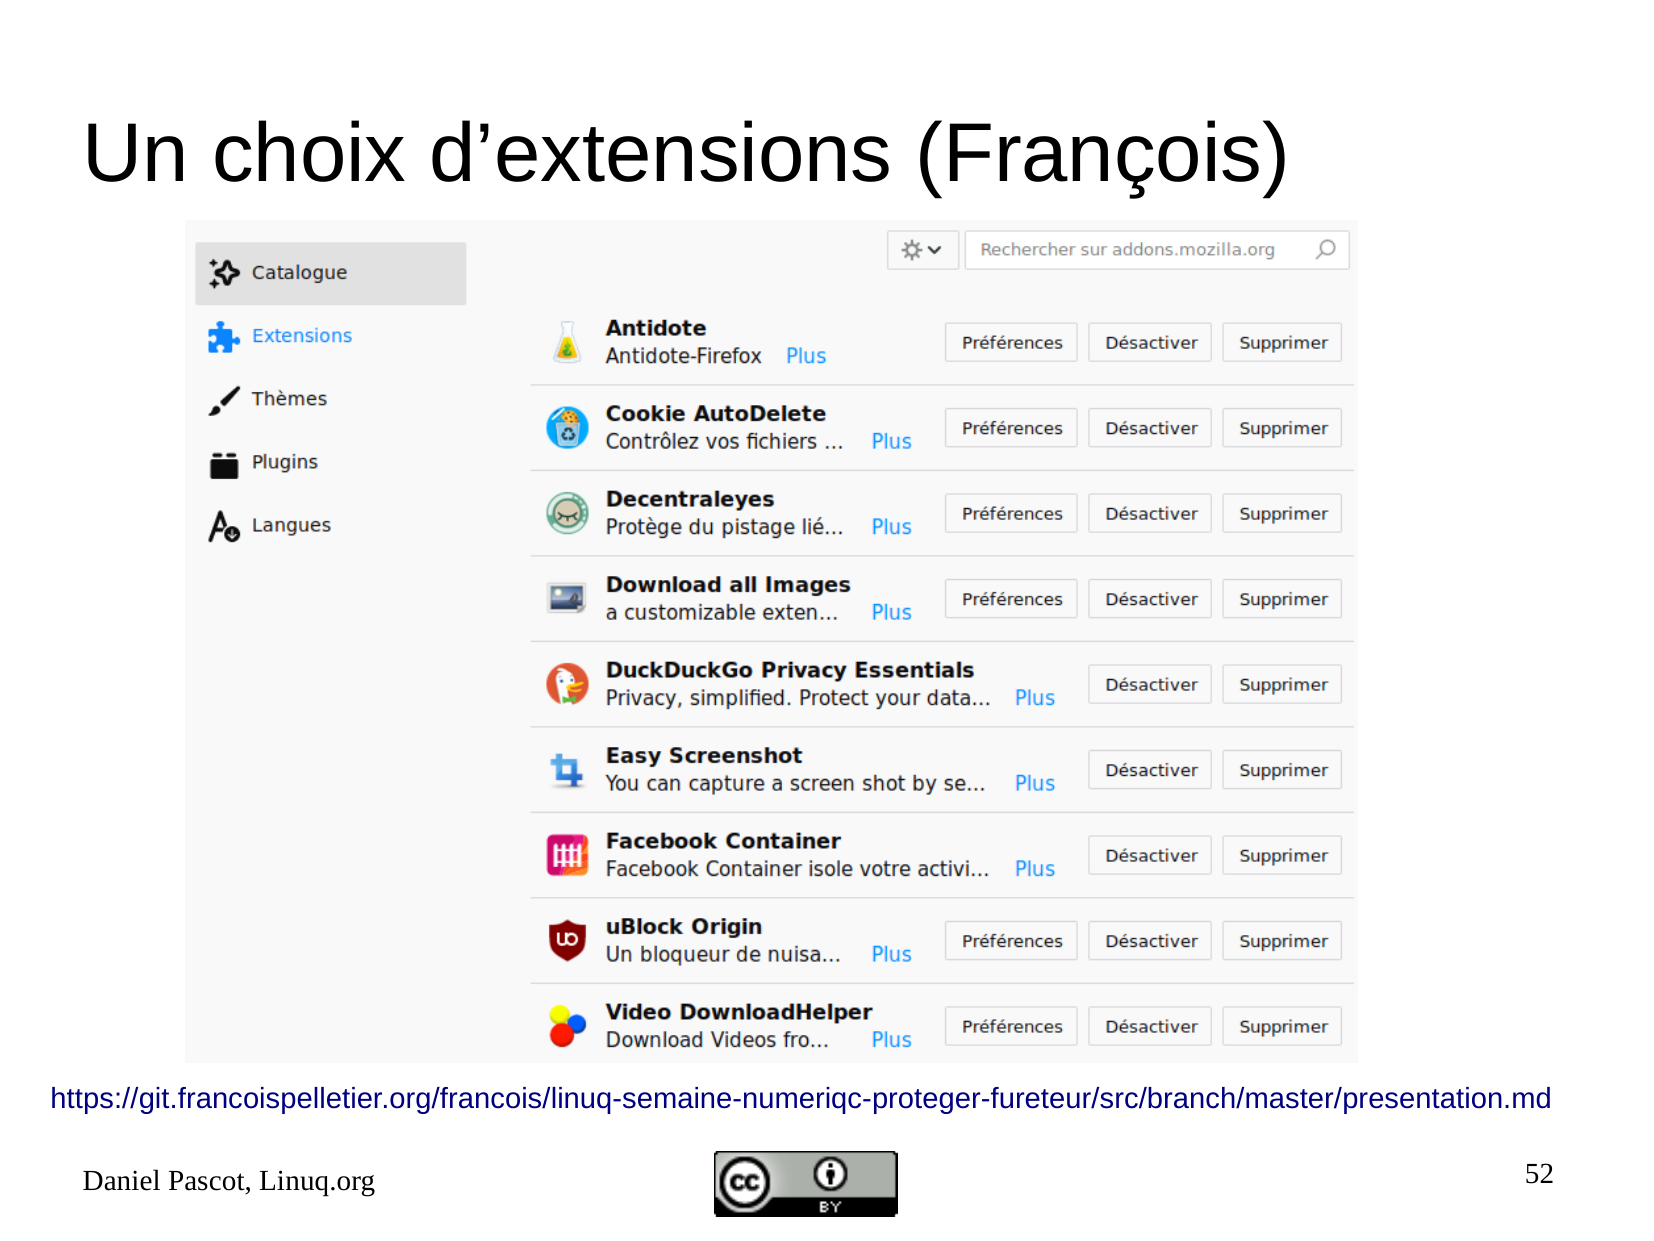

# Un choix d’extensions (François)
https://git.francoispelletier.org/francois/linuq-semaine-numeriqc-proteger-fureteur/src/branch/master/presentation.md
52
15-08- 2018